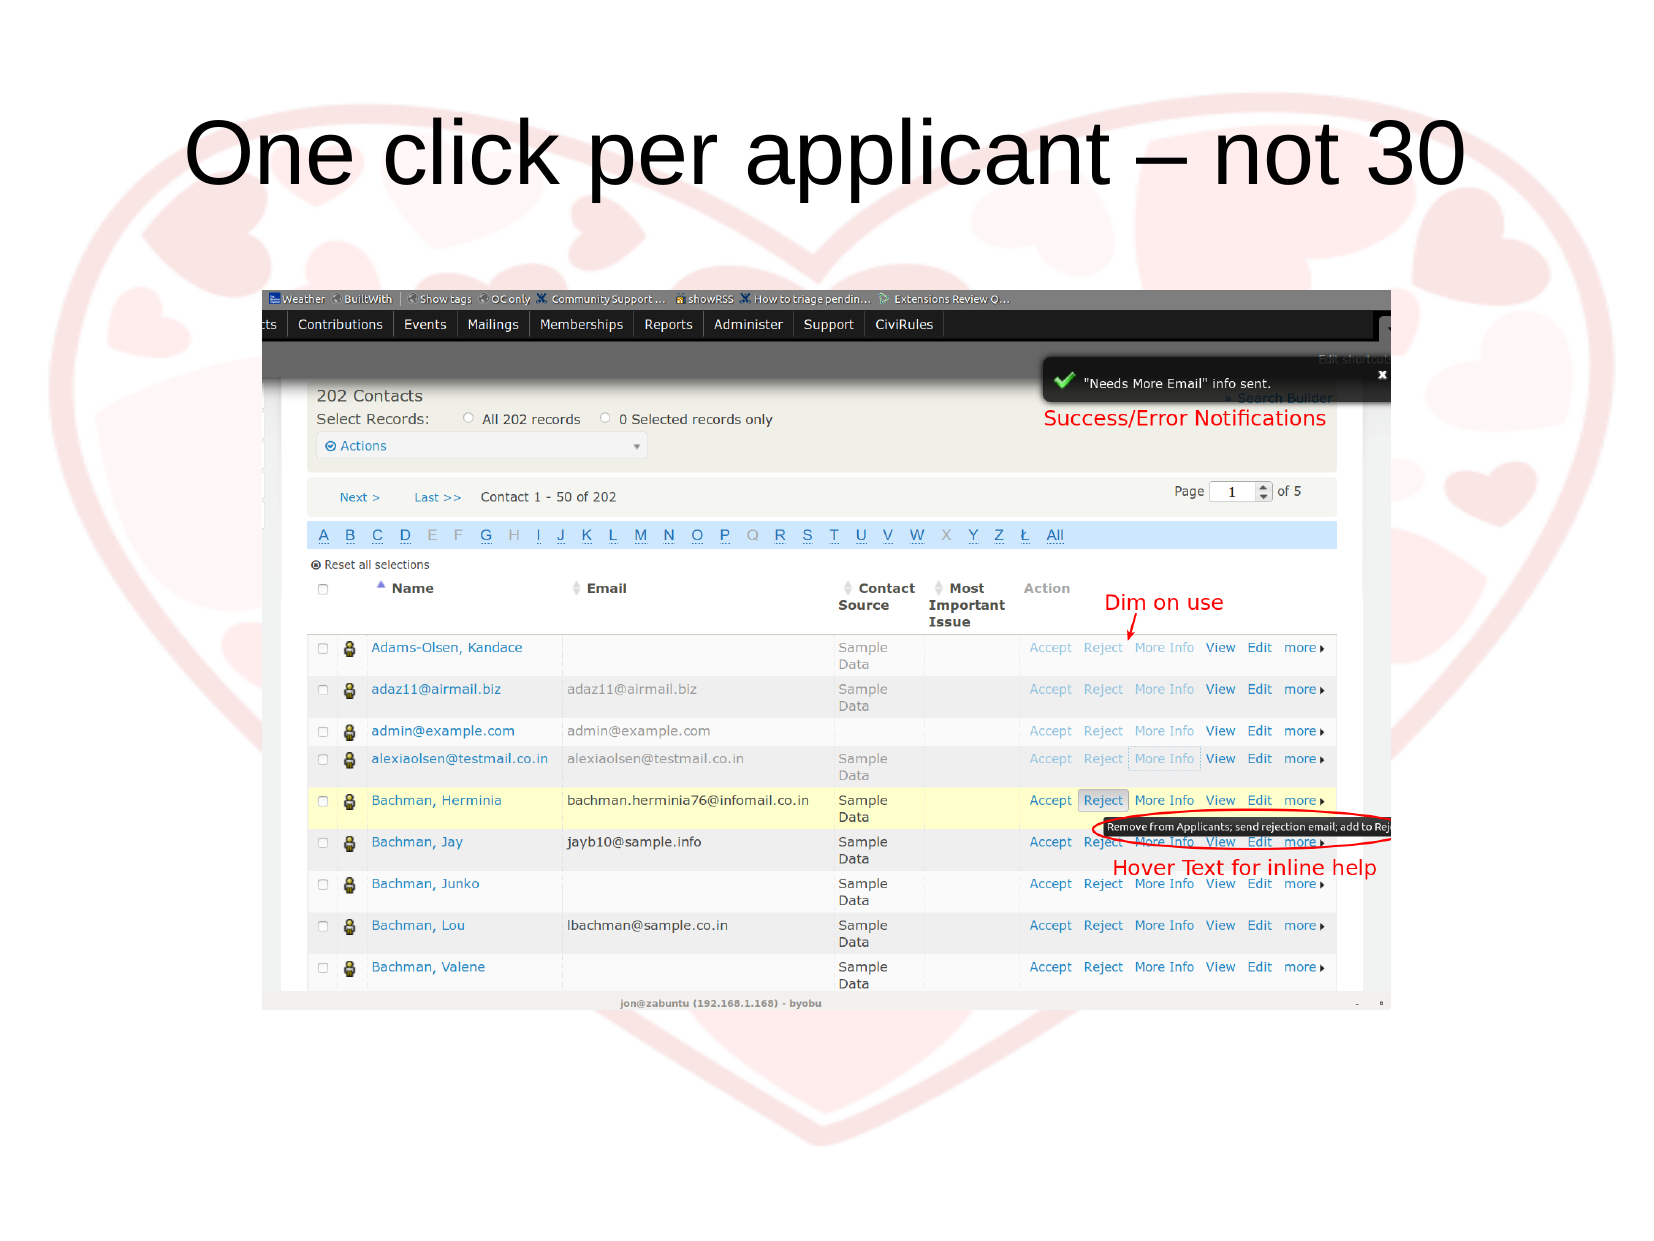

# One click per applicant – not 30